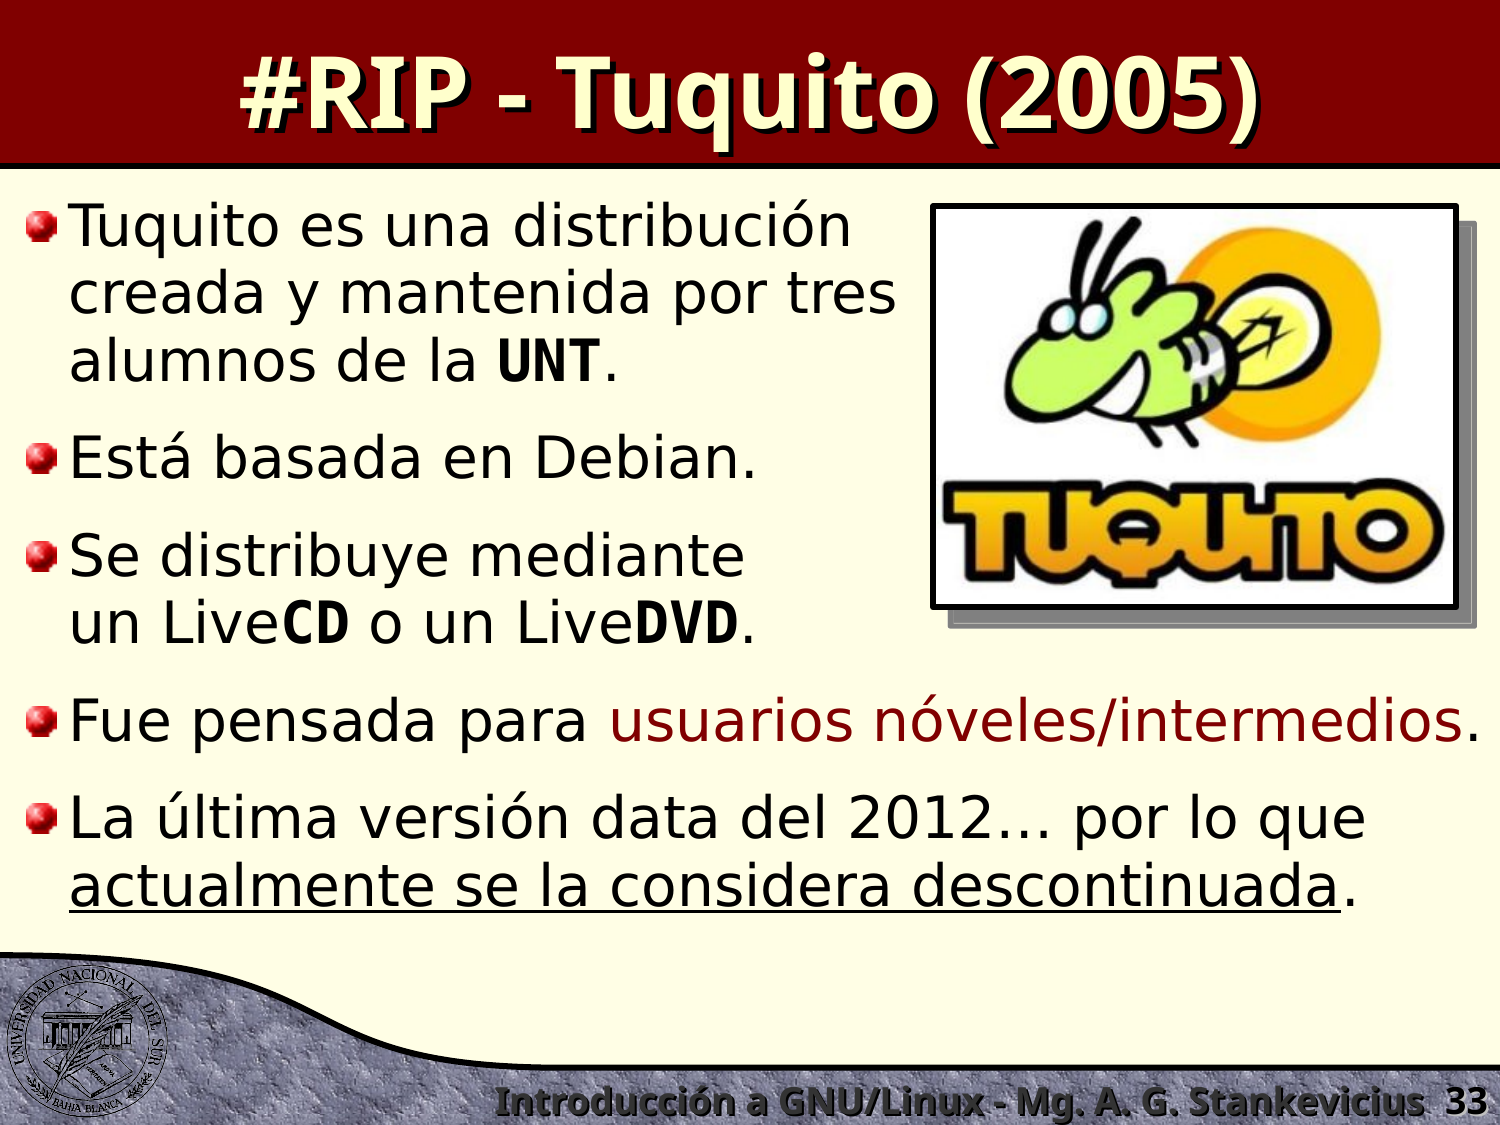

# #RIP - Tuquito (2005)
Tuquito es una distribución
creada y mantenida por tres
alumnos de la UNT.
Está basada en Debian.
Se distribuye mediante
un LiveCD o un LiveDVD.
Fue pensada para usuarios nóveles/intermedios.
La última versión data del 2012… por lo que actualmente se la considera descontinuada.
33